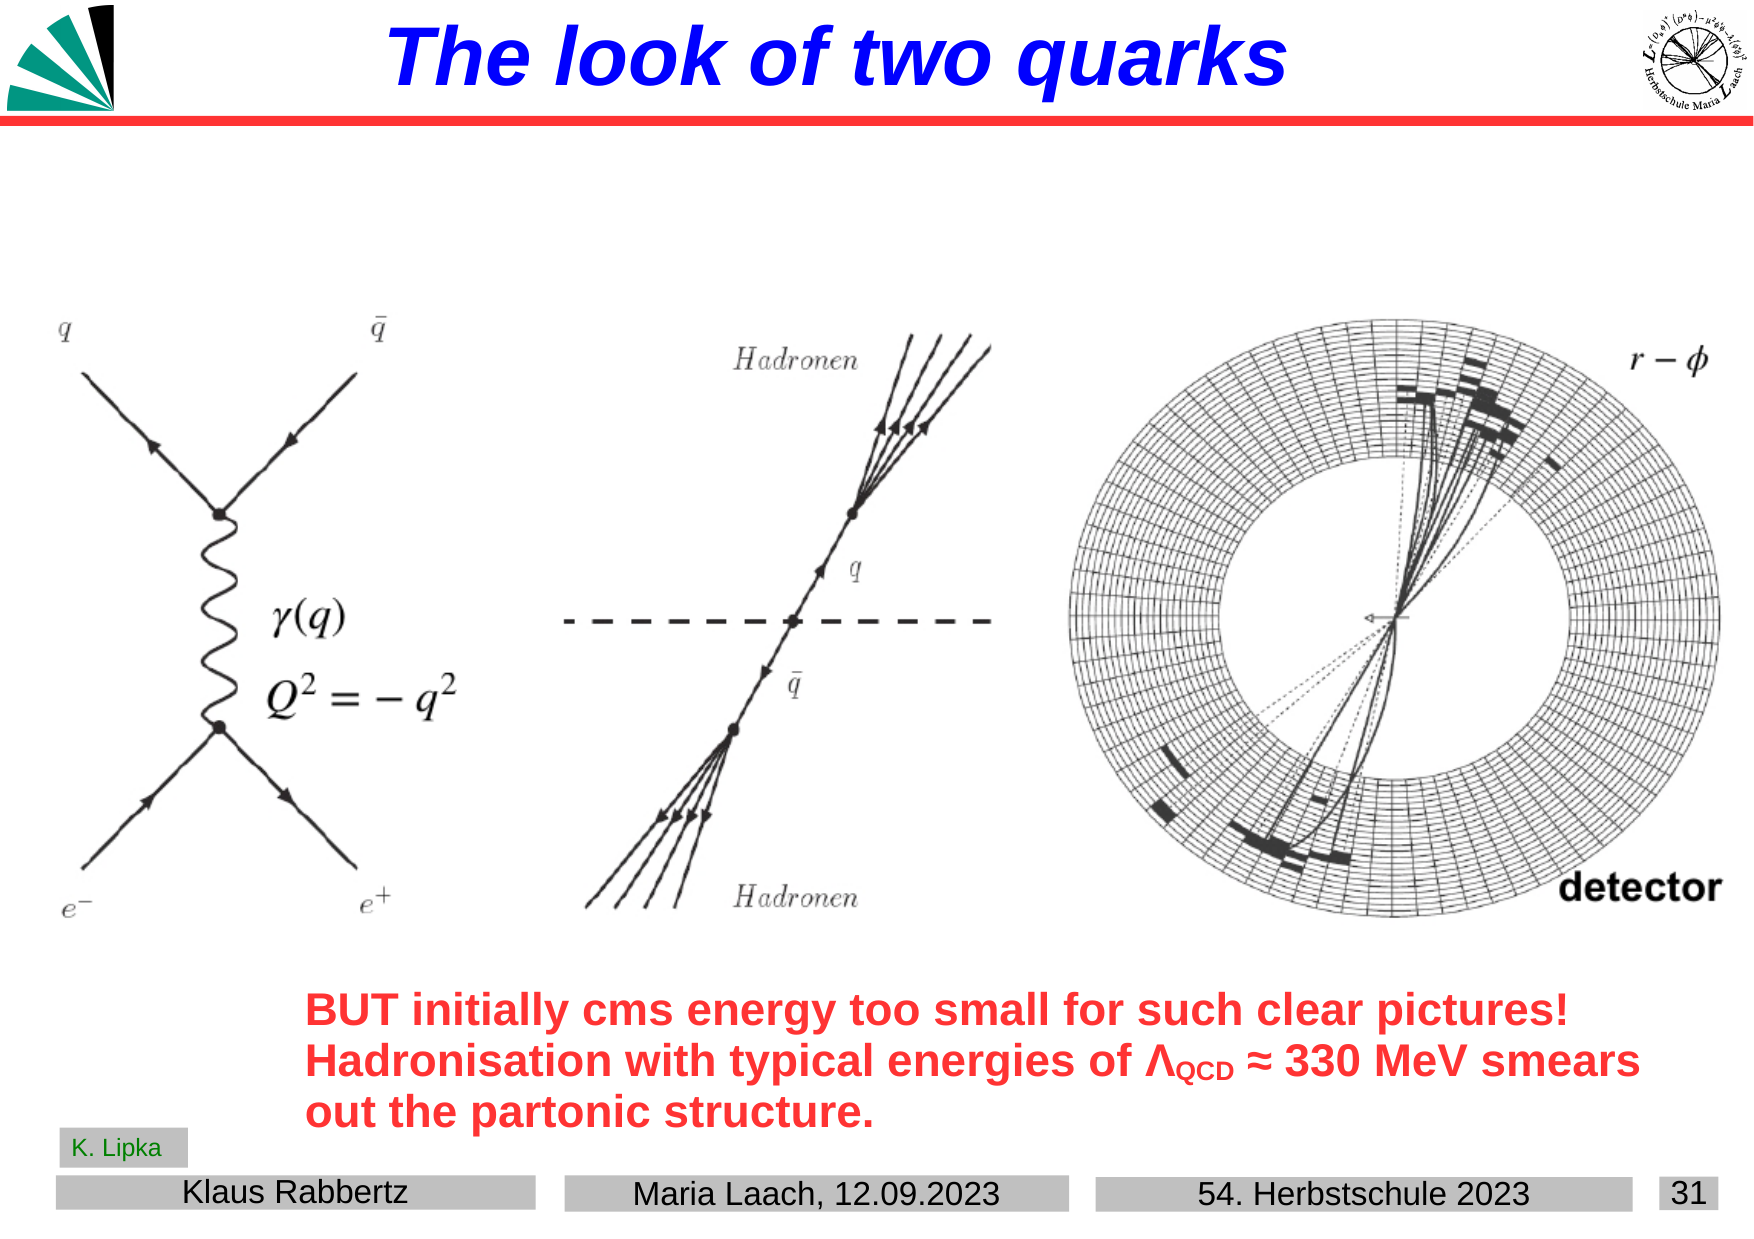

# The look of two quarks
BUT initially cms energy too small for such clear pictures!
Hadronisation with typical energies of ΛQCD ≈ 330 MeV smears out the partonic structure.
K. Lipka